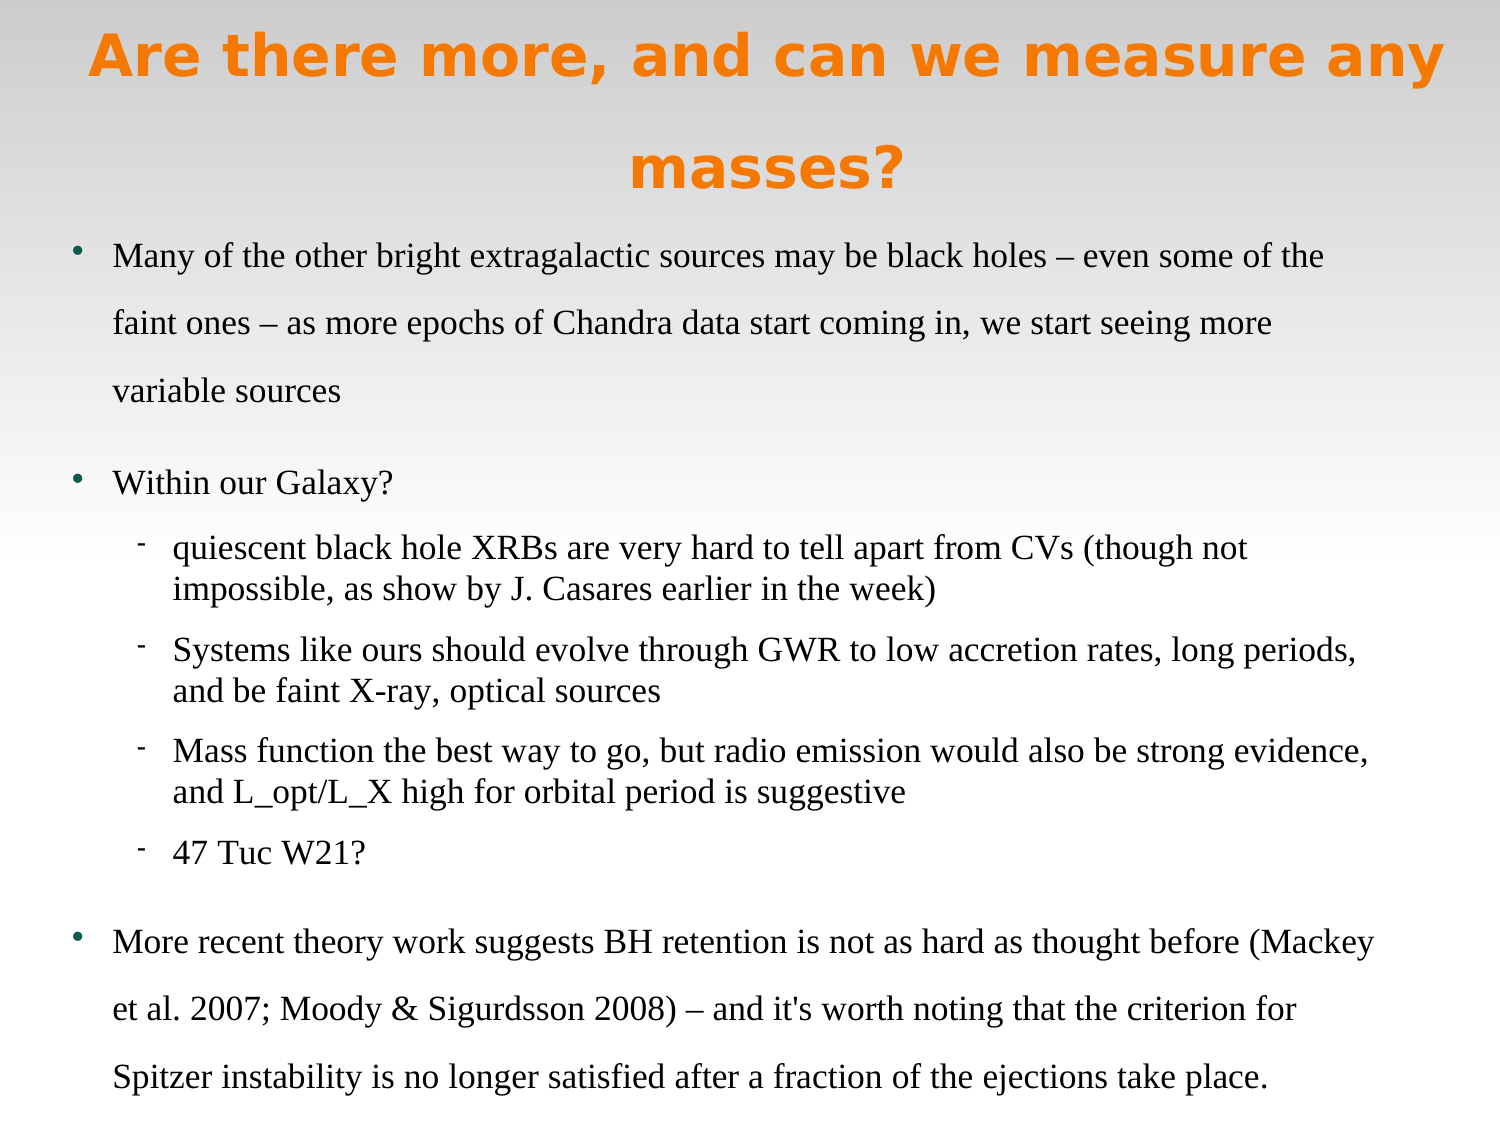

# Are there more, and can we measure any masses?
Many of the other bright extragalactic sources may be black holes – even some of the faint ones – as more epochs of Chandra data start coming in, we start seeing more variable sources
Within our Galaxy?
quiescent black hole XRBs are very hard to tell apart from CVs (though not impossible, as show by J. Casares earlier in the week)
Systems like ours should evolve through GWR to low accretion rates, long periods, and be faint X-ray, optical sources
Mass function the best way to go, but radio emission would also be strong evidence, and L_opt/L_X high for orbital period is suggestive
47 Tuc W21?
More recent theory work suggests BH retention is not as hard as thought before (Mackey et al. 2007; Moody & Sigurdsson 2008) – and it's worth noting that the criterion for Spitzer instability is no longer satisfied after a fraction of the ejections take place.‏